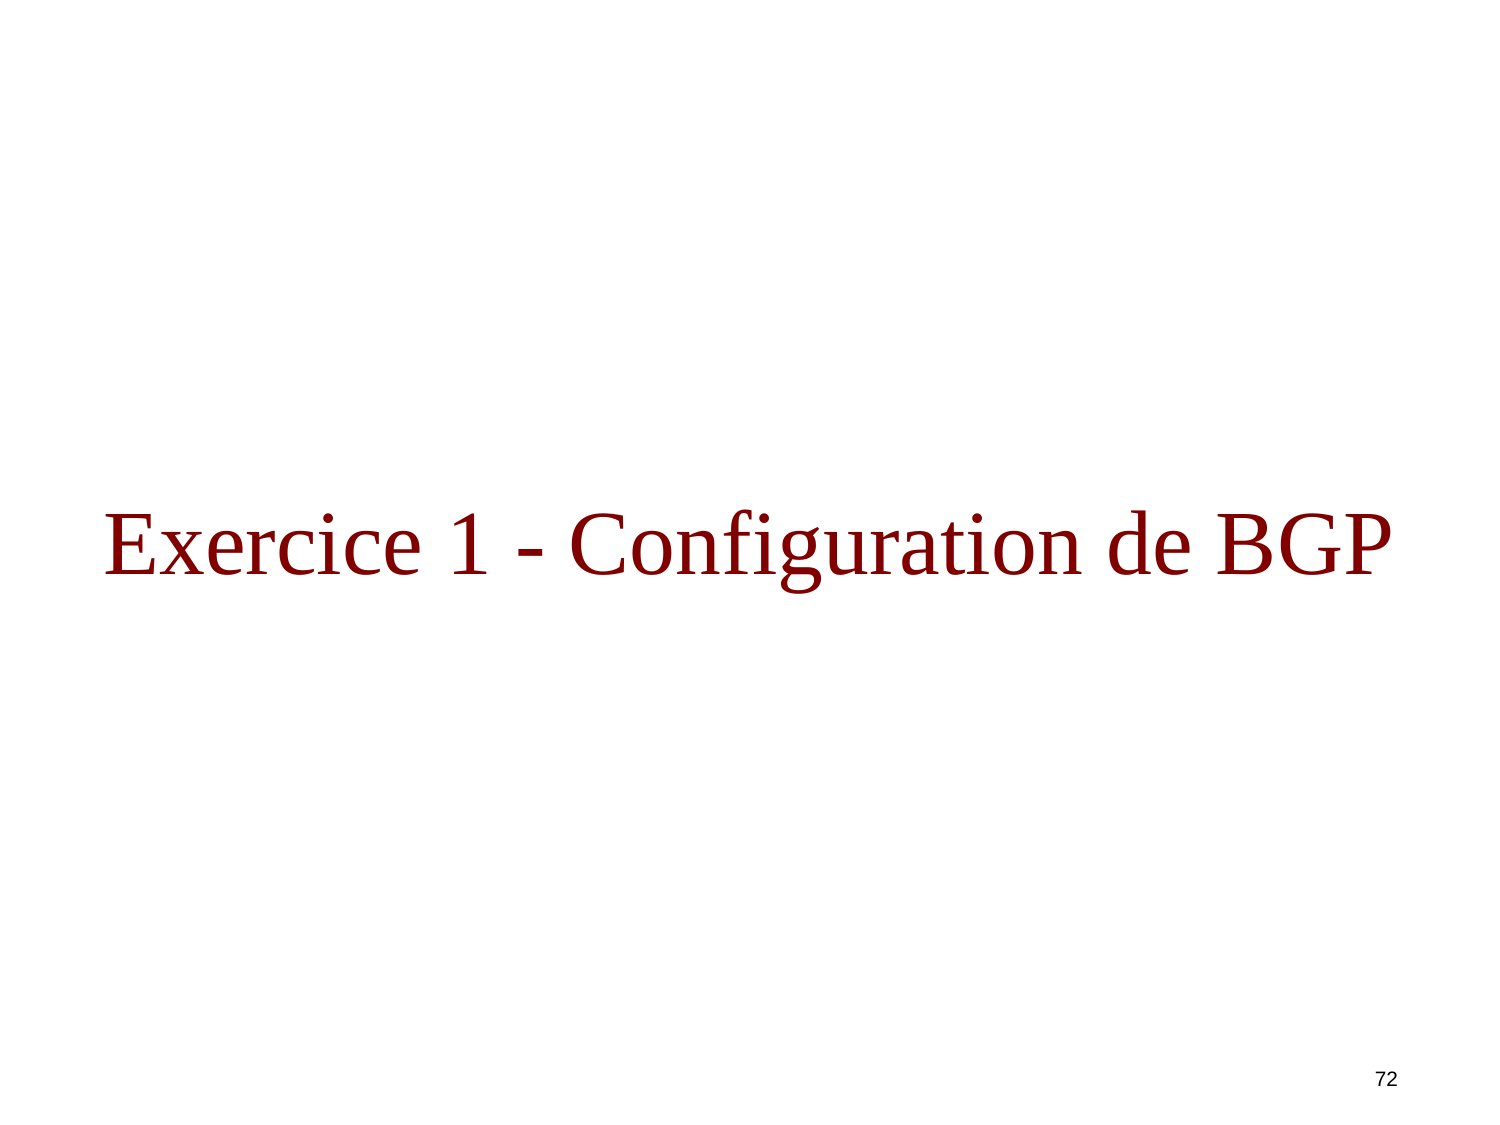

# Exercice 1 - Configuration de BGP